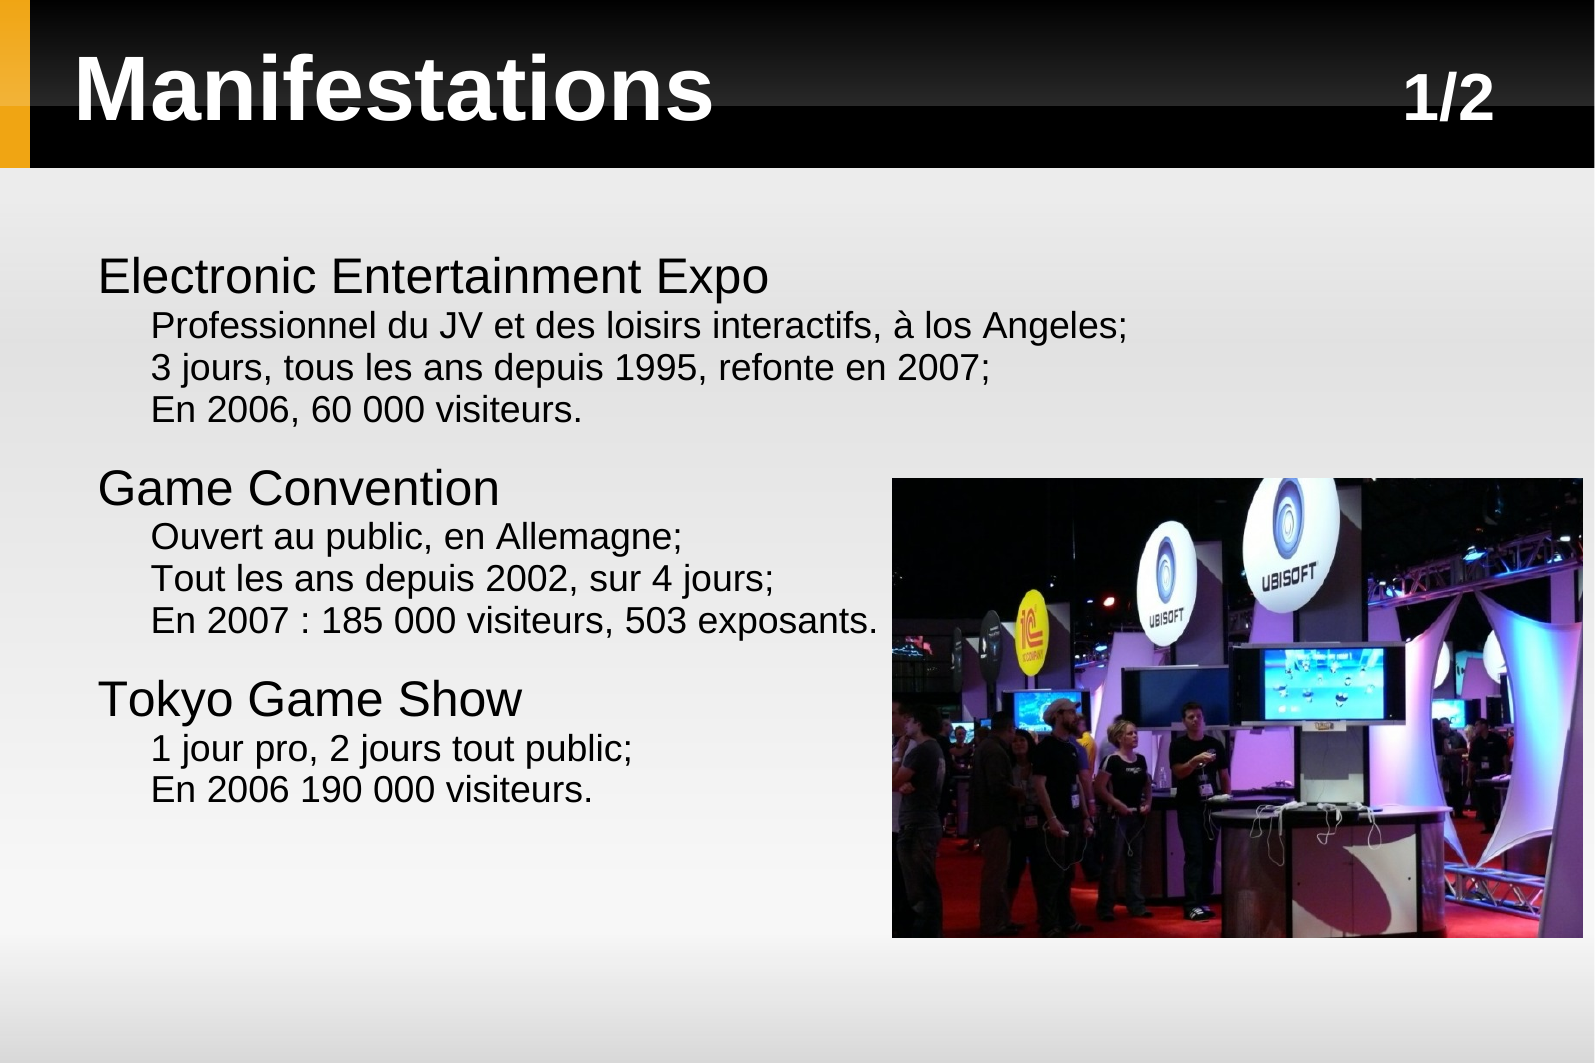

# Manifestations 									1/2
Electronic Entertainment Expo
Professionnel du JV et des loisirs interactifs, à los Angeles;
3 jours, tous les ans depuis 1995, refonte en 2007;
En 2006, 60 000 visiteurs.
Game Convention
Ouvert au public, en Allemagne;
Tout les ans depuis 2002, sur 4 jours;
En 2007 : 185 000 visiteurs, 503 exposants.
Tokyo Game Show
1 jour pro, 2 jours tout public;
En 2006 190 000 visiteurs.